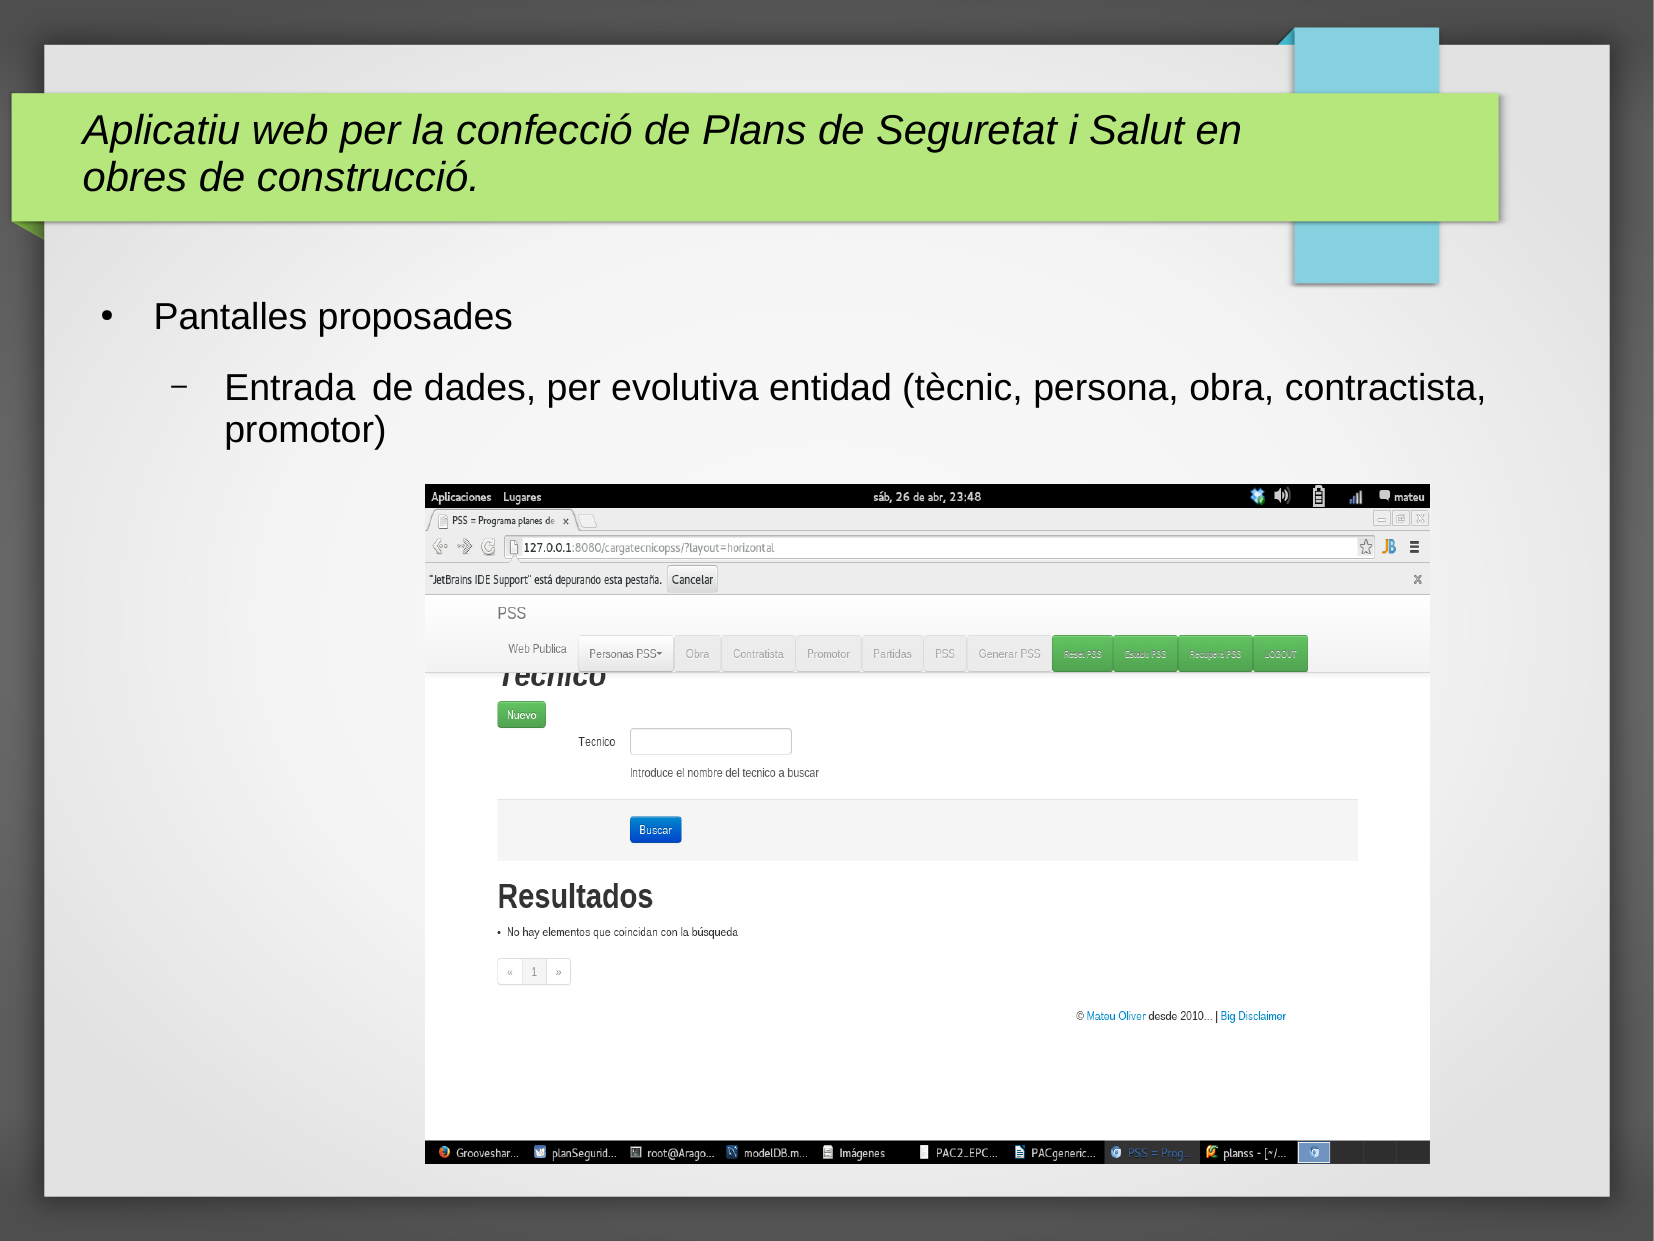

# Aplicatiu web per la confecció de Plans de Seguretat i Salut en obres de construcció.
Pantalles proposades
Entrada	de dades, per evolutiva entidad (tècnic, persona, obra, contractista, promotor)